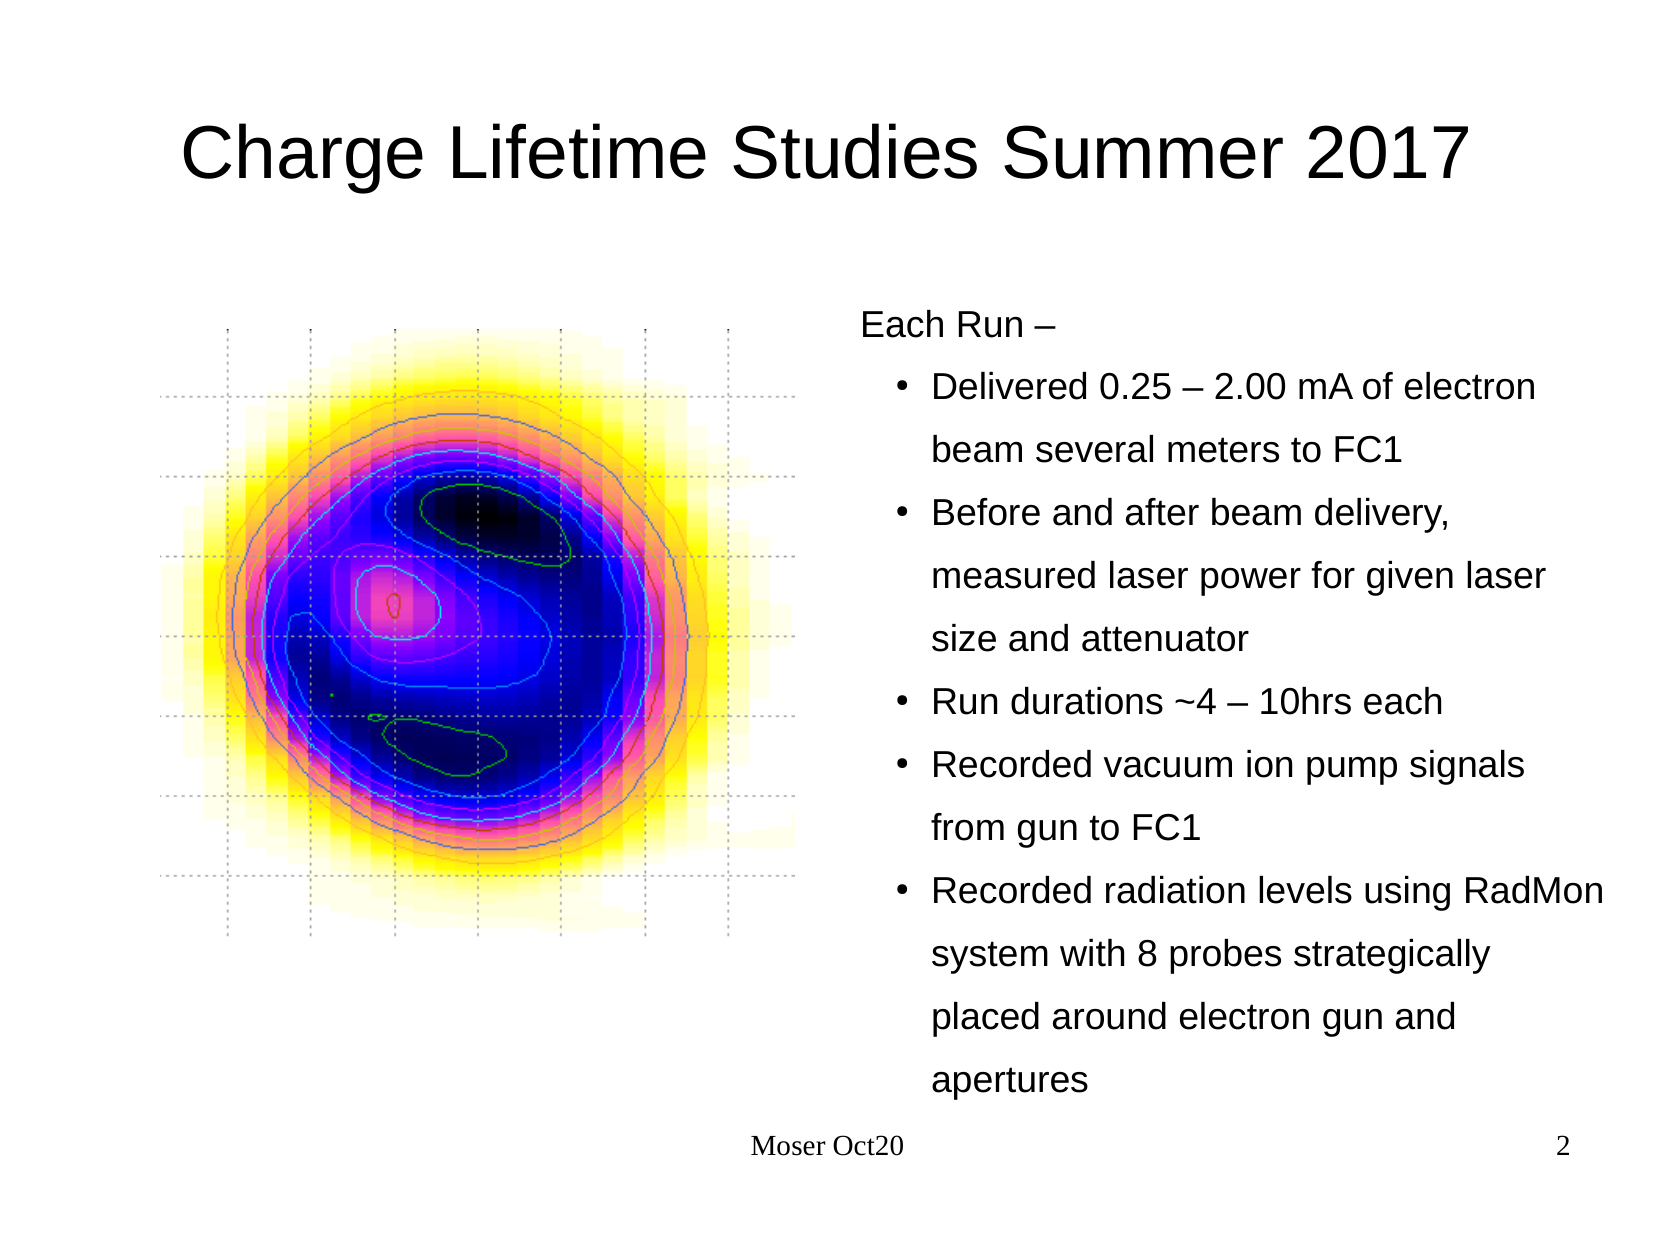

# Charge Lifetime Studies Summer 2017
Each Run –
Delivered 0.25 – 2.00 mA of electron beam several meters to FC1
Before and after beam delivery, measured laser power for given laser size and attenuator
Run durations ~4 – 10hrs each
Recorded vacuum ion pump signals from gun to FC1
Recorded radiation levels using RadMon system with 8 probes strategically placed around electron gun and apertures
Moser Oct20
2